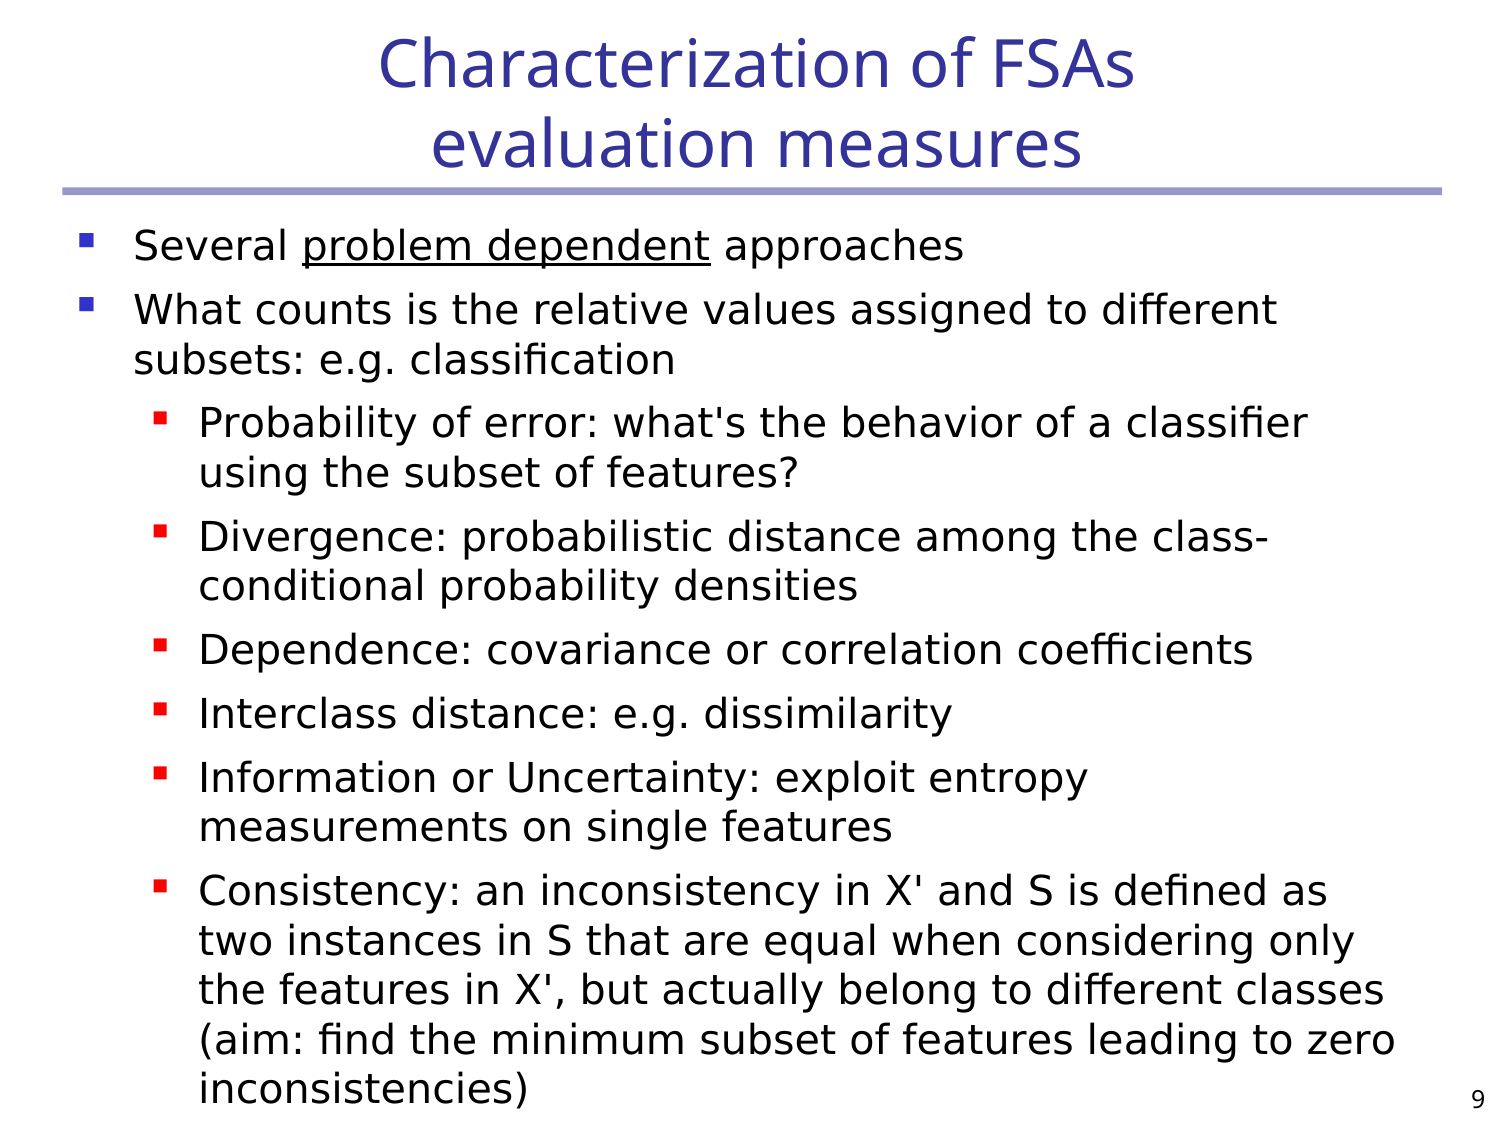

# Characterization of FSAs evaluation measures
Several problem dependent approaches
What counts is the relative values assigned to different subsets: e.g. classification
Probability of error: what's the behavior of a classifier using the subset of features?
Divergence: probabilistic distance among the class-conditional probability densities
Dependence: covariance or correlation coefficients
Interclass distance: e.g. dissimilarity
Information or Uncertainty: exploit entropy measurements on single features
Consistency: an inconsistency in X' and S is defined as two instances in S that are equal when considering only the features in X', but actually belong to different classes (aim: find the minimum subset of features leading to zero inconsistencies)